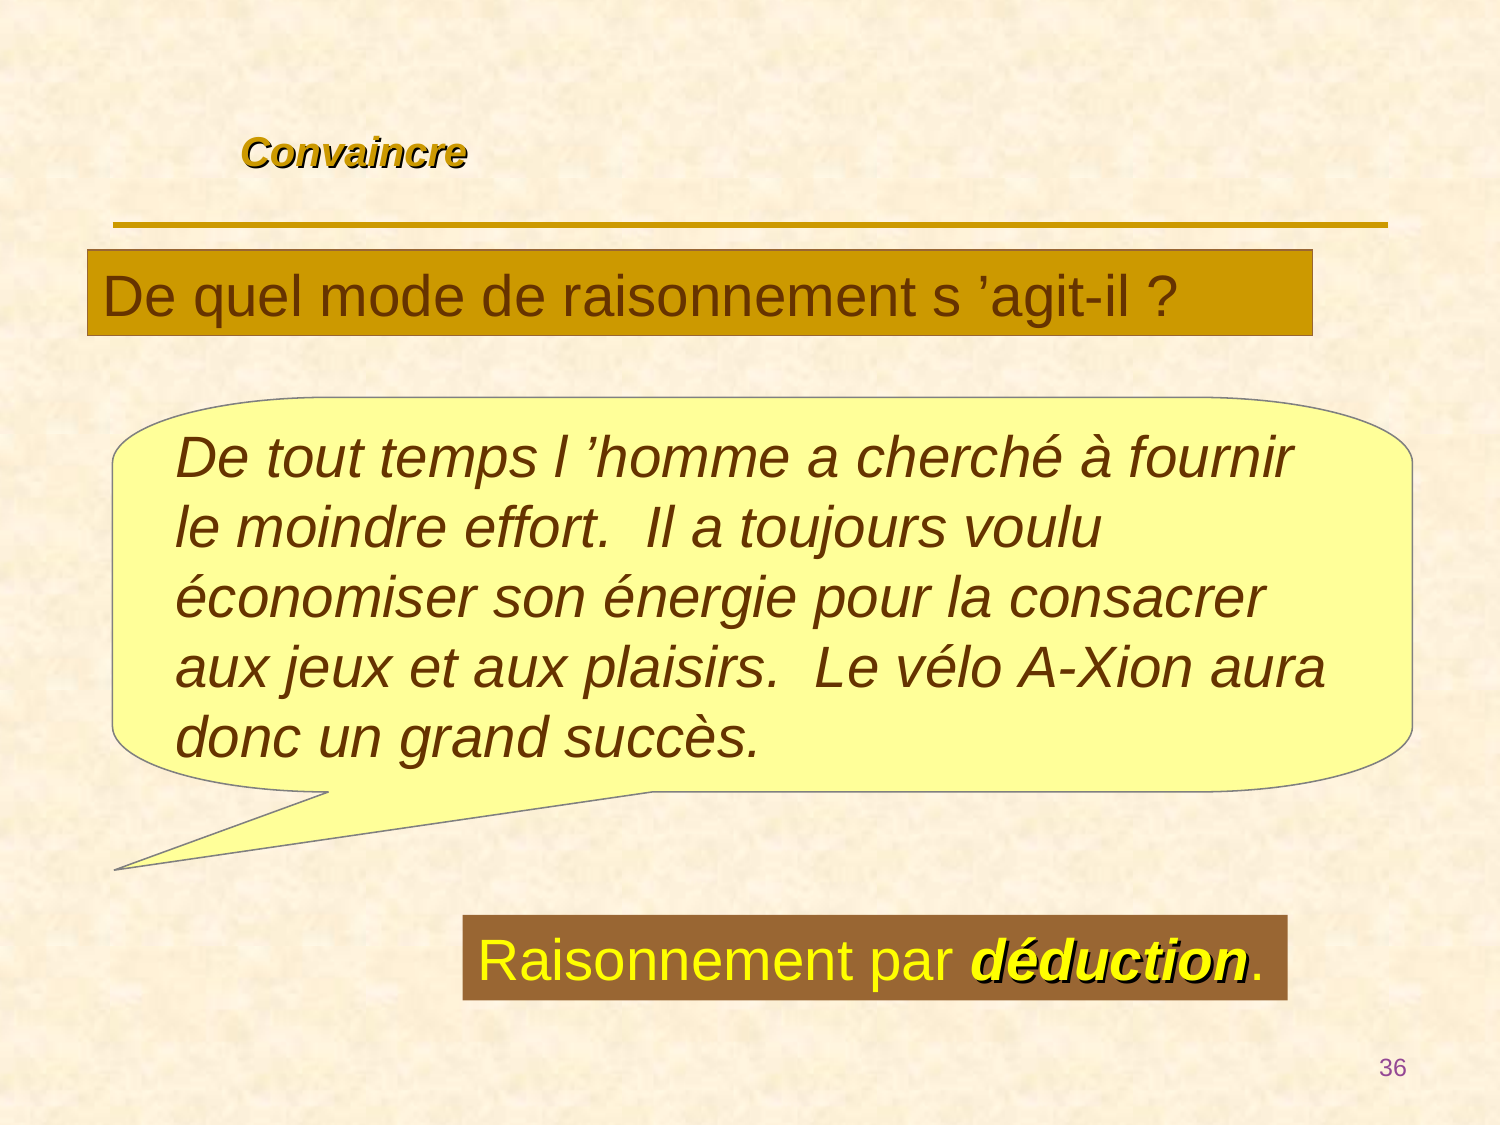

Convaincre
De quel mode de raisonnement s ’agit-il ?
De tout temps l ’homme a cherché à fournir le moindre effort. Il a toujours voulu économiser son énergie pour la consacrer aux jeux et aux plaisirs. Le vélo A-Xion aura donc un grand succès.
Raisonnement par déduction.
36